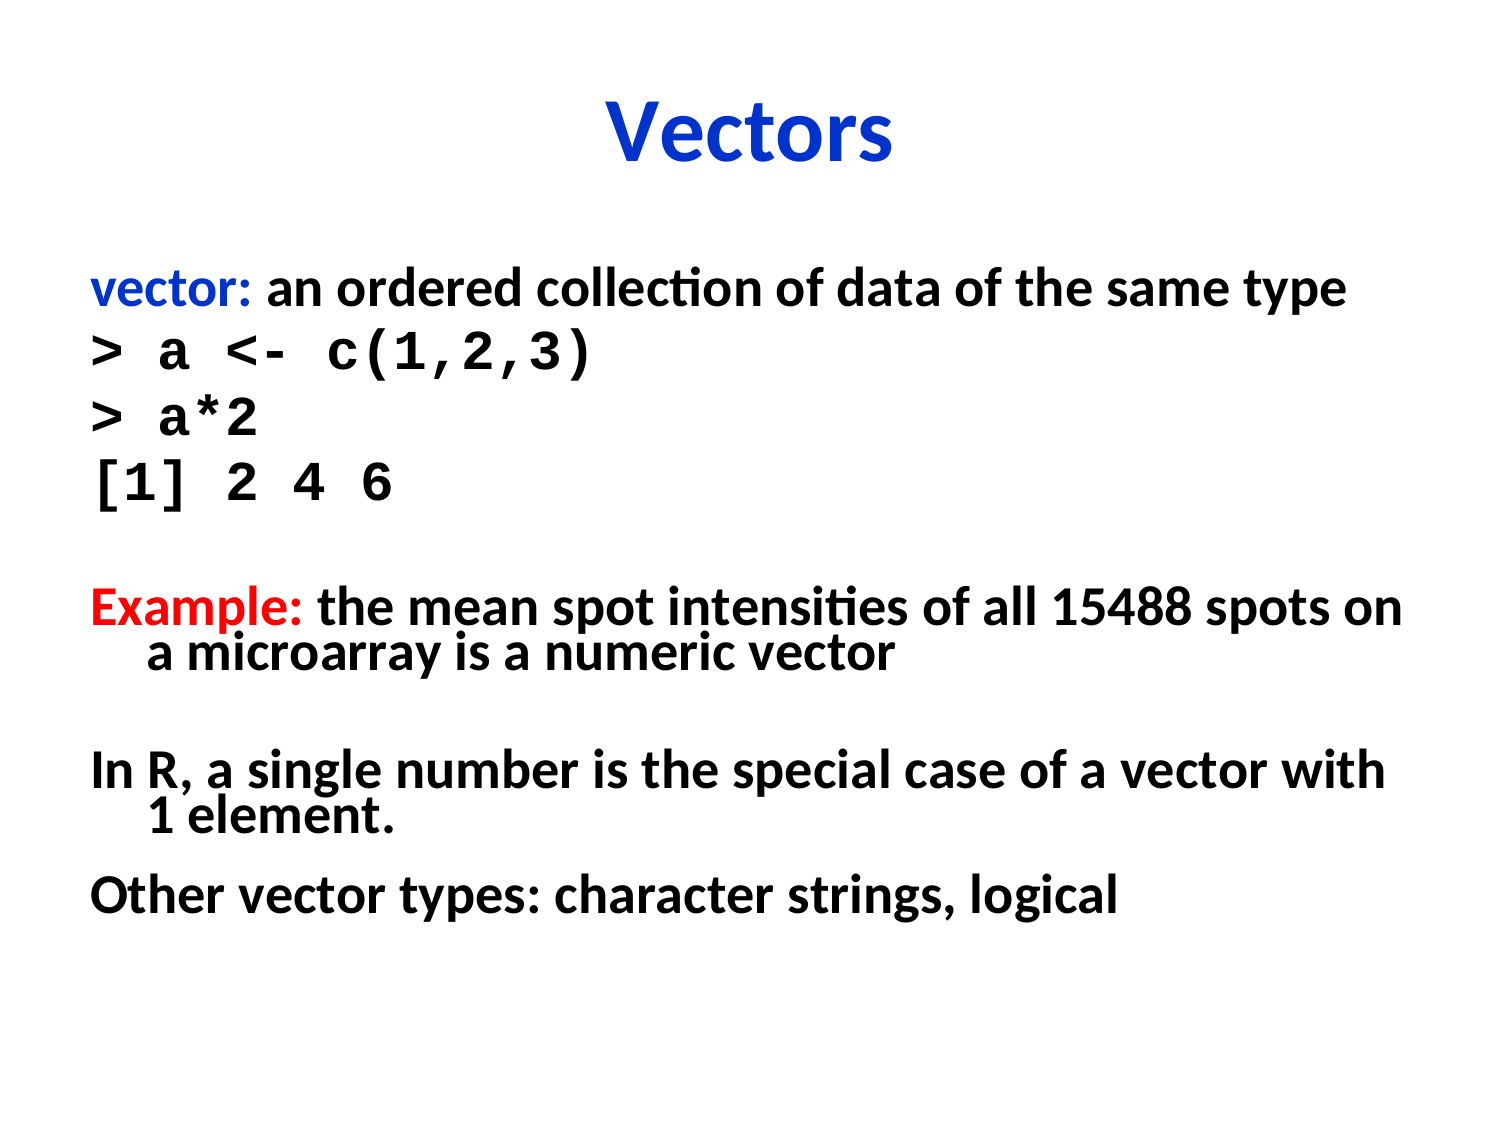

# Vectors
vector: an ordered collection of data of the same type
> a <- c(1,2,3)
> a*2
[1] 2 4 6
Example: the mean spot intensities of all 15488 spots on a microarray is a numeric vector
In R, a single number is the special case of a vector with 1 element.
Other vector types: character strings, logical